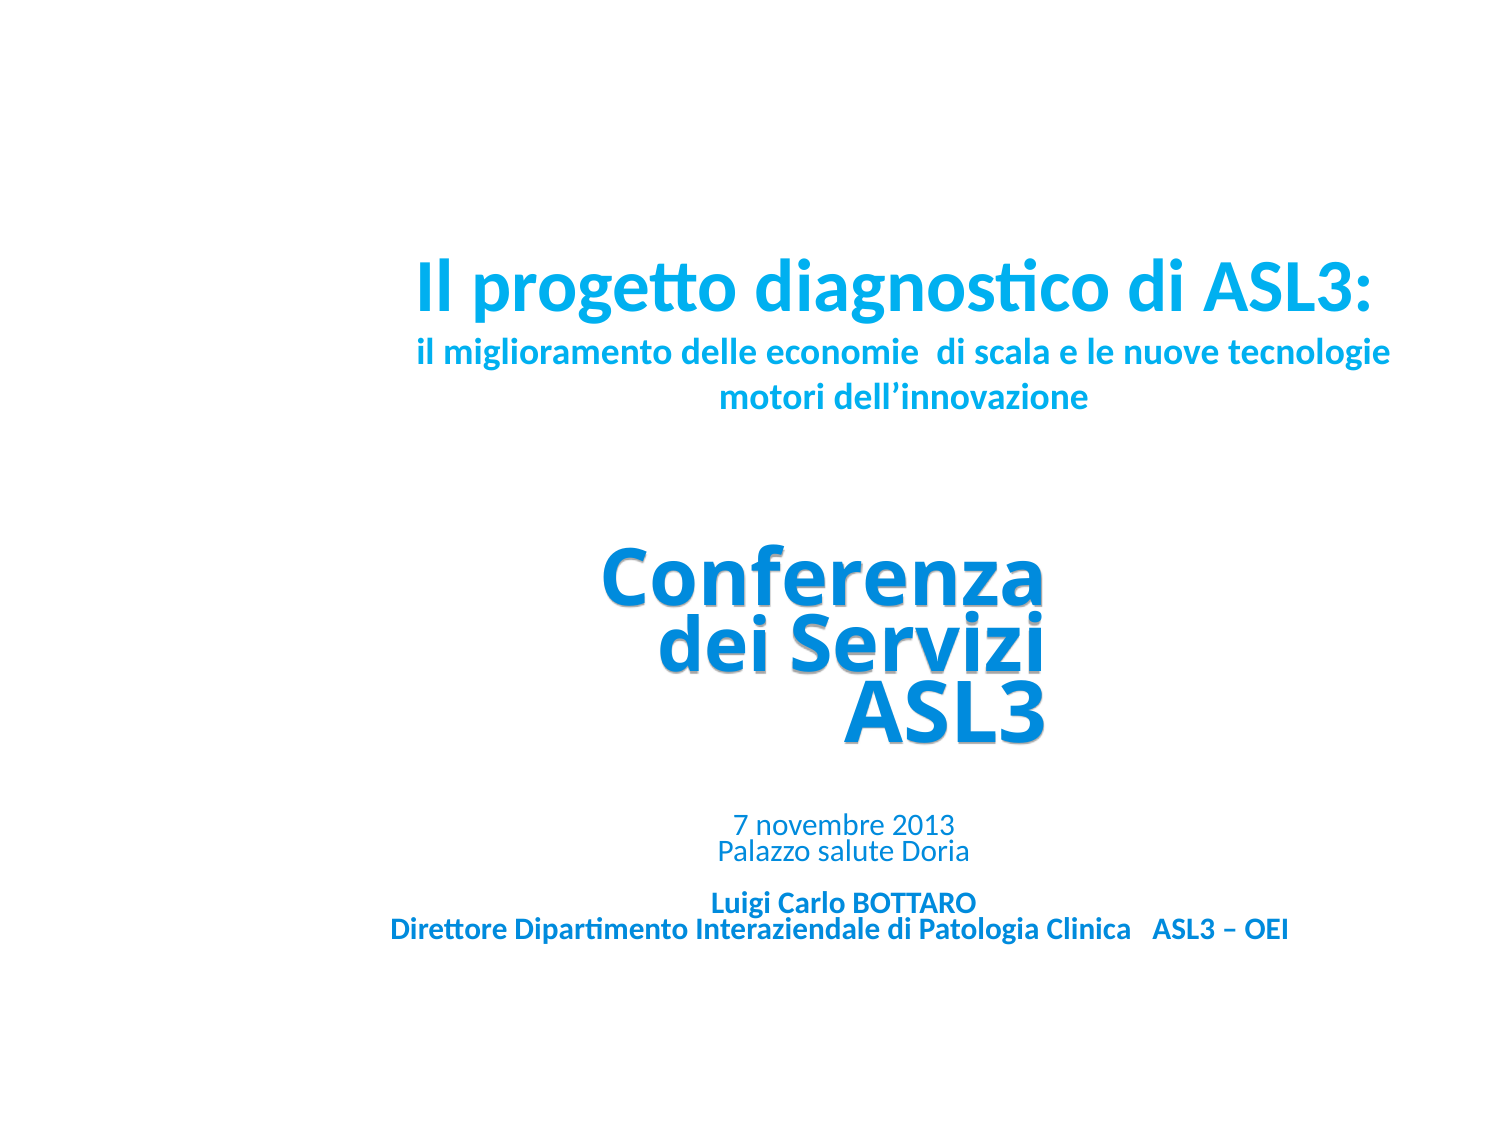

Il progetto diagnostico di ASL3:
il miglioramento delle economie di scala e le nuove tecnologie motori dell’innovazione
# Conferenza dei Servizi ASL3
7 novembre 2013
Palazzo salute Doria
Luigi Carlo BOTTARO
Direttore Dipartimento Interaziendale di Patologia Clinica ASL3 – OEI